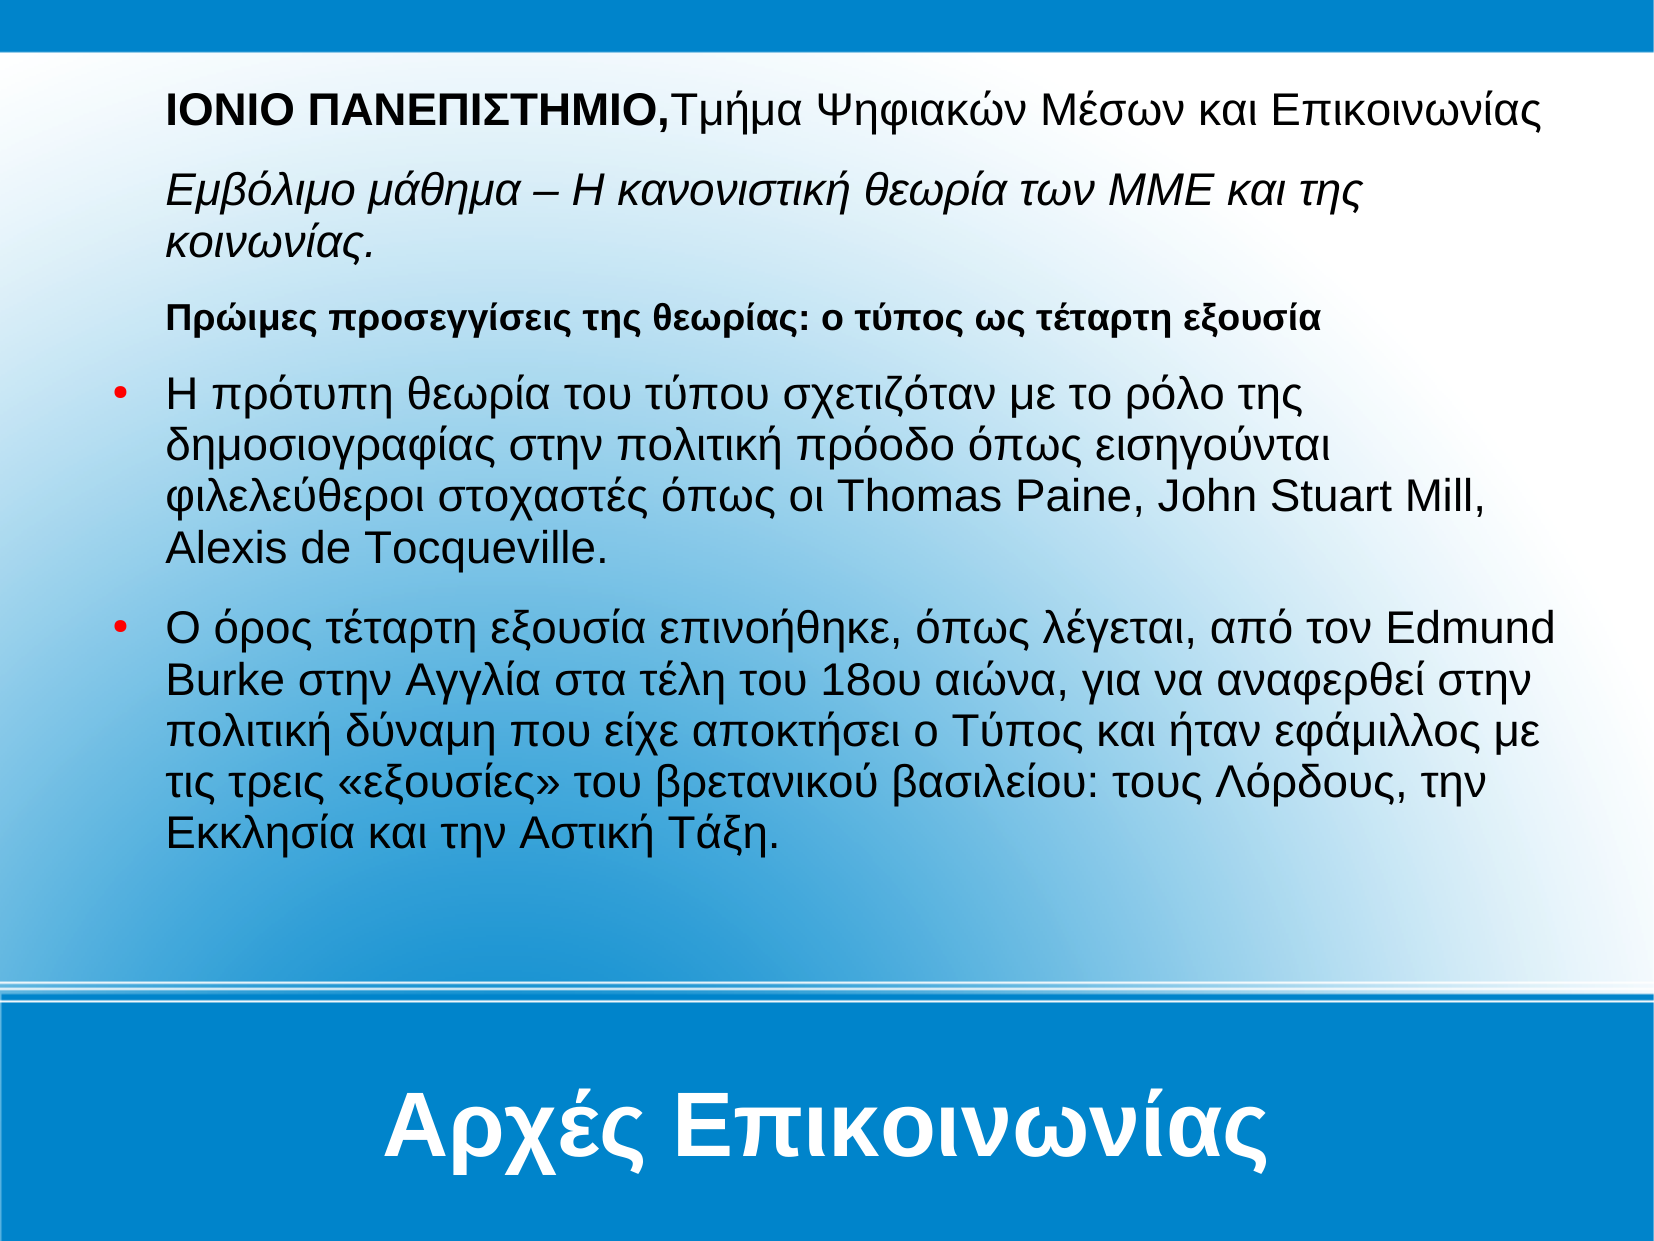

ΙΟΝΙΟ ΠΑΝΕΠΙΣΤΗΜΙΟ,Τμήμα Ψηφιακών Μέσων και Επικοινωνίας
Εμβόλιμο μάθημα – Η κανονιστική θεωρία των ΜΜΕ και της κοινωνίας.
Πρώιμες προσεγγίσεις της θεωρίας: ο τύπος ως τέταρτη εξουσία
Η πρότυπη θεωρία του τύπου σχετιζόταν με το ρόλο της δημοσιογραφίας στην πολιτική πρόοδο όπως εισηγούνται φιλελεύθεροι στοχαστές όπως οι Thomas Paine, John Stuart Mill, Alexis de Tocqueville.
Ο όρος τέταρτη εξουσία επινοήθηκε, όπως λέγεται, από τον Edmund Burke στην Αγγλία στα τέλη του 18ου αιώνα, για να αναφερθεί στην πολιτική δύναμη που είχε αποκτήσει ο Τύπος και ήταν εφάμιλλος με τις τρεις «εξουσίες» του βρετανικού βασιλείου: τους Λόρδους, την Εκκλησία και την Αστική Τάξη.
# Αρχές Επικοινωνίας